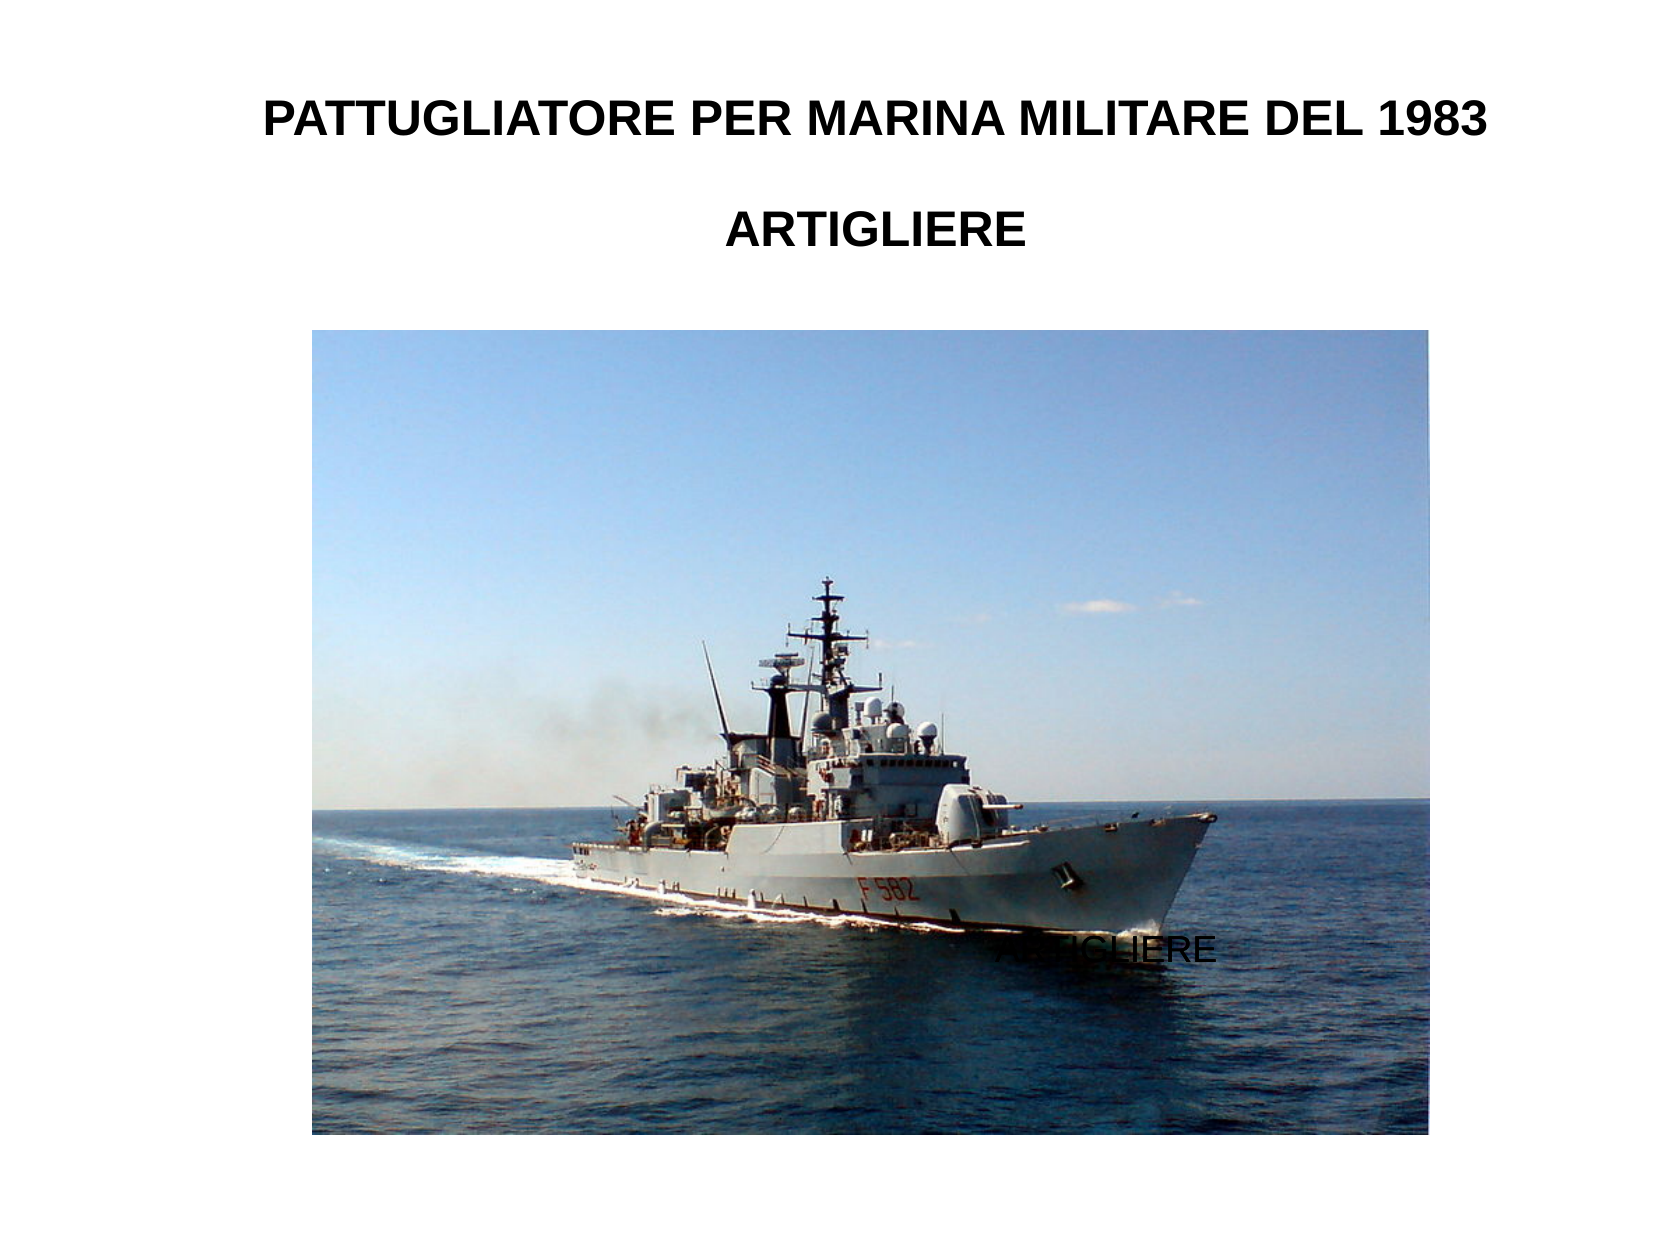

PATTUGLIATORE PER MARINA MILITARE DEL 1983
ARTIGLIERE
ARTIGLIERE
ARTIGLIERE